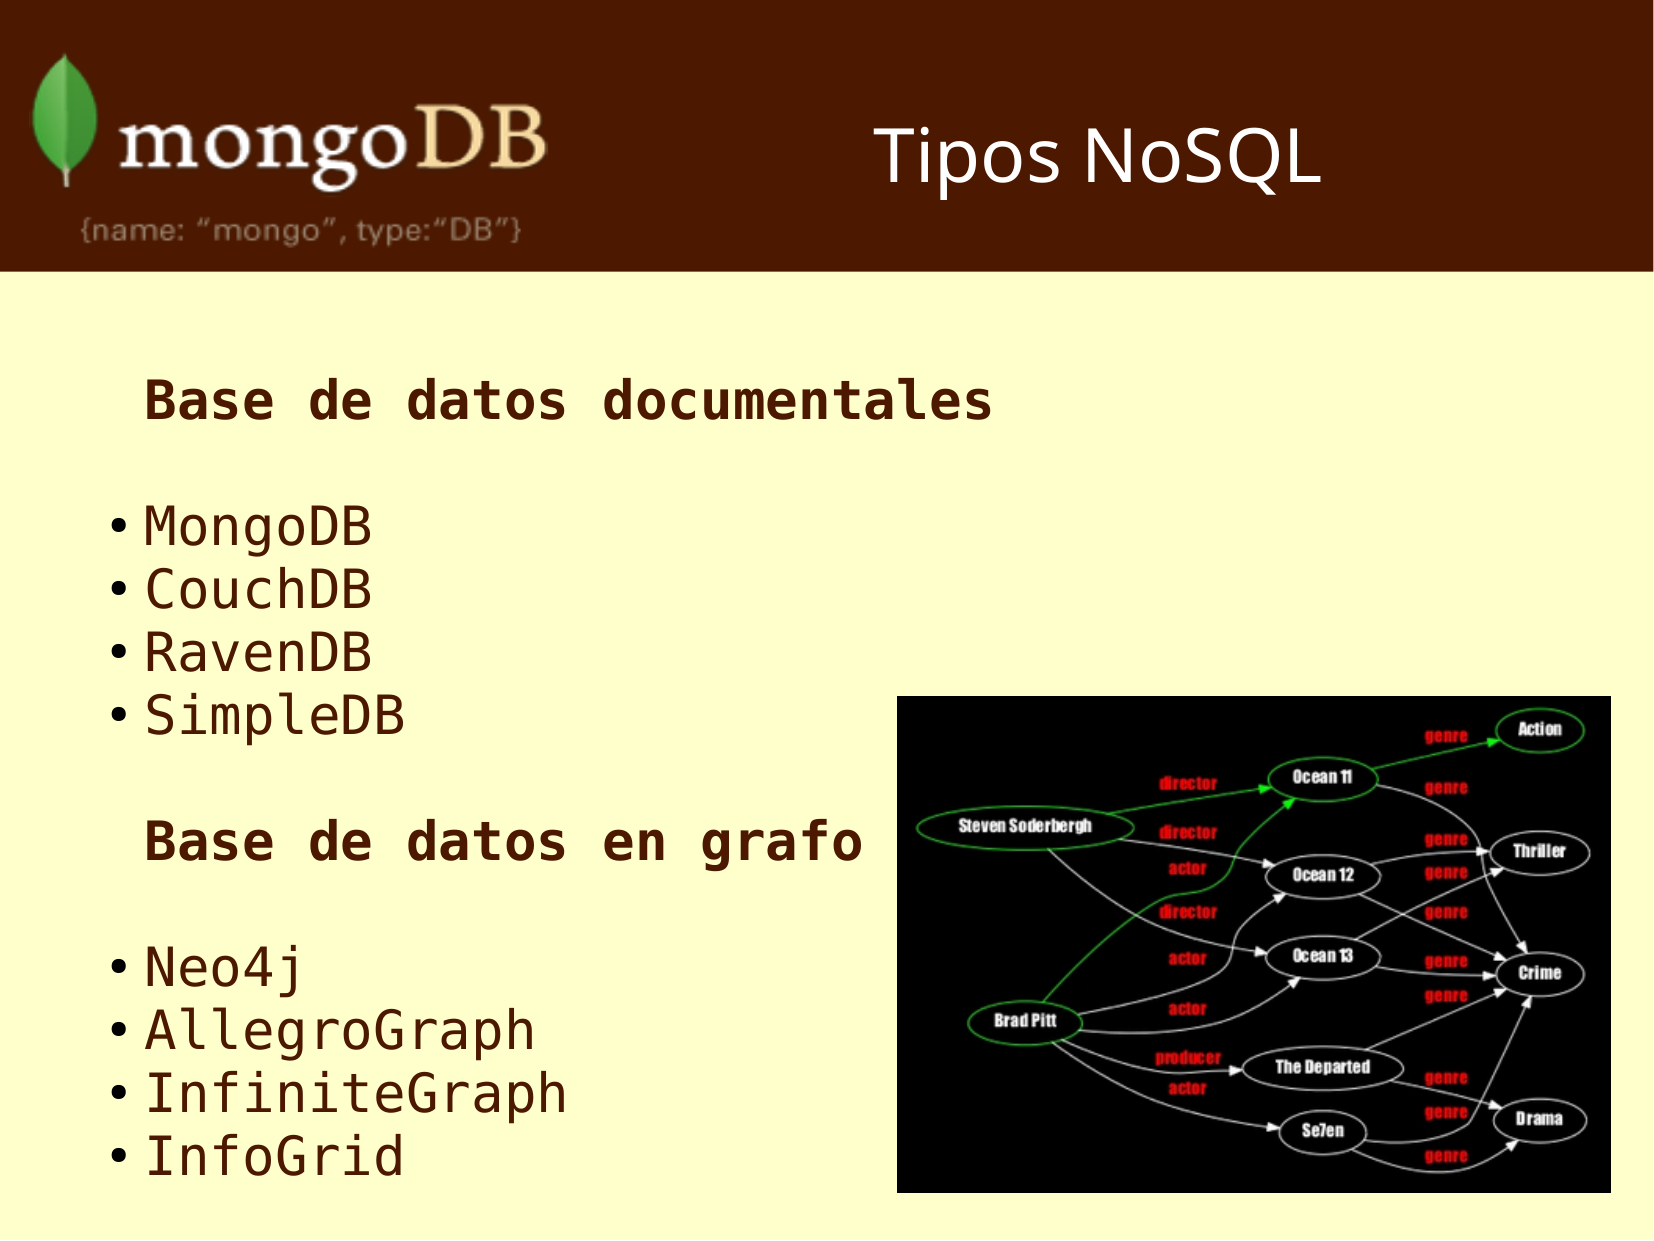

# Tipos NoSQL
Base de datos documentales
MongoDB
CouchDB
RavenDB
SimpleDB
Base de datos en grafo
Neo4j
AllegroGraph
InfiniteGraph
InfoGrid